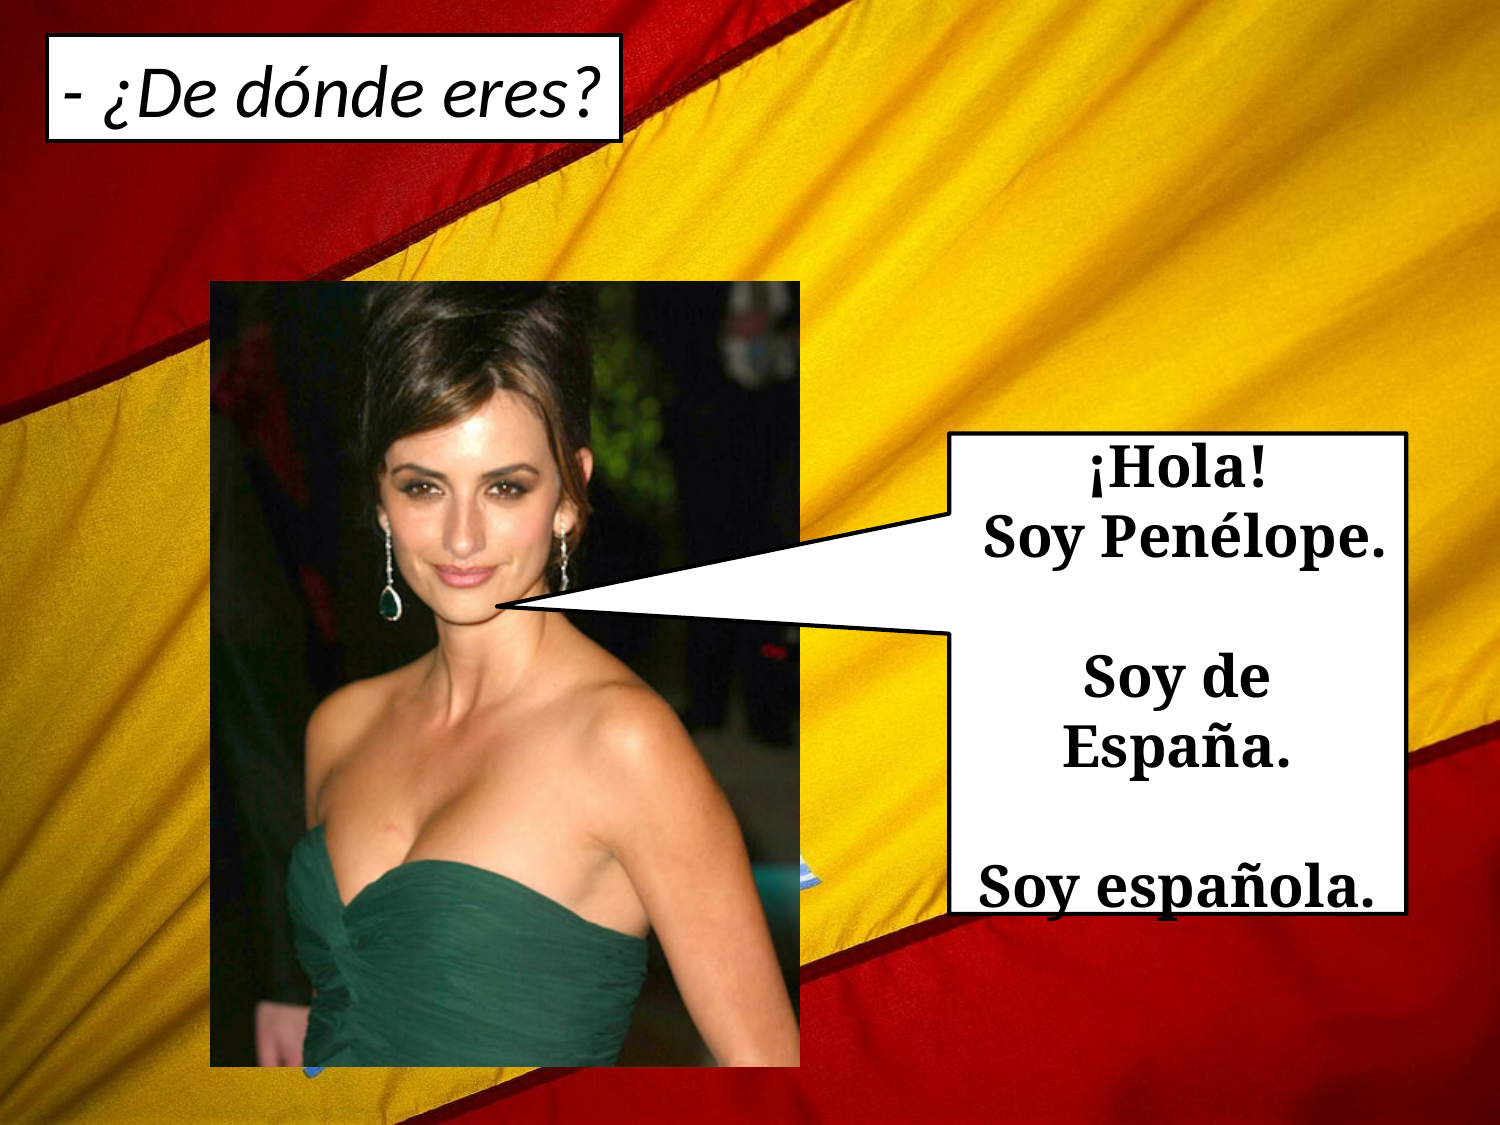

- ¿De dónde eres?
¡Hola!
 Soy Penélope.
Soy de España.
Soy española.